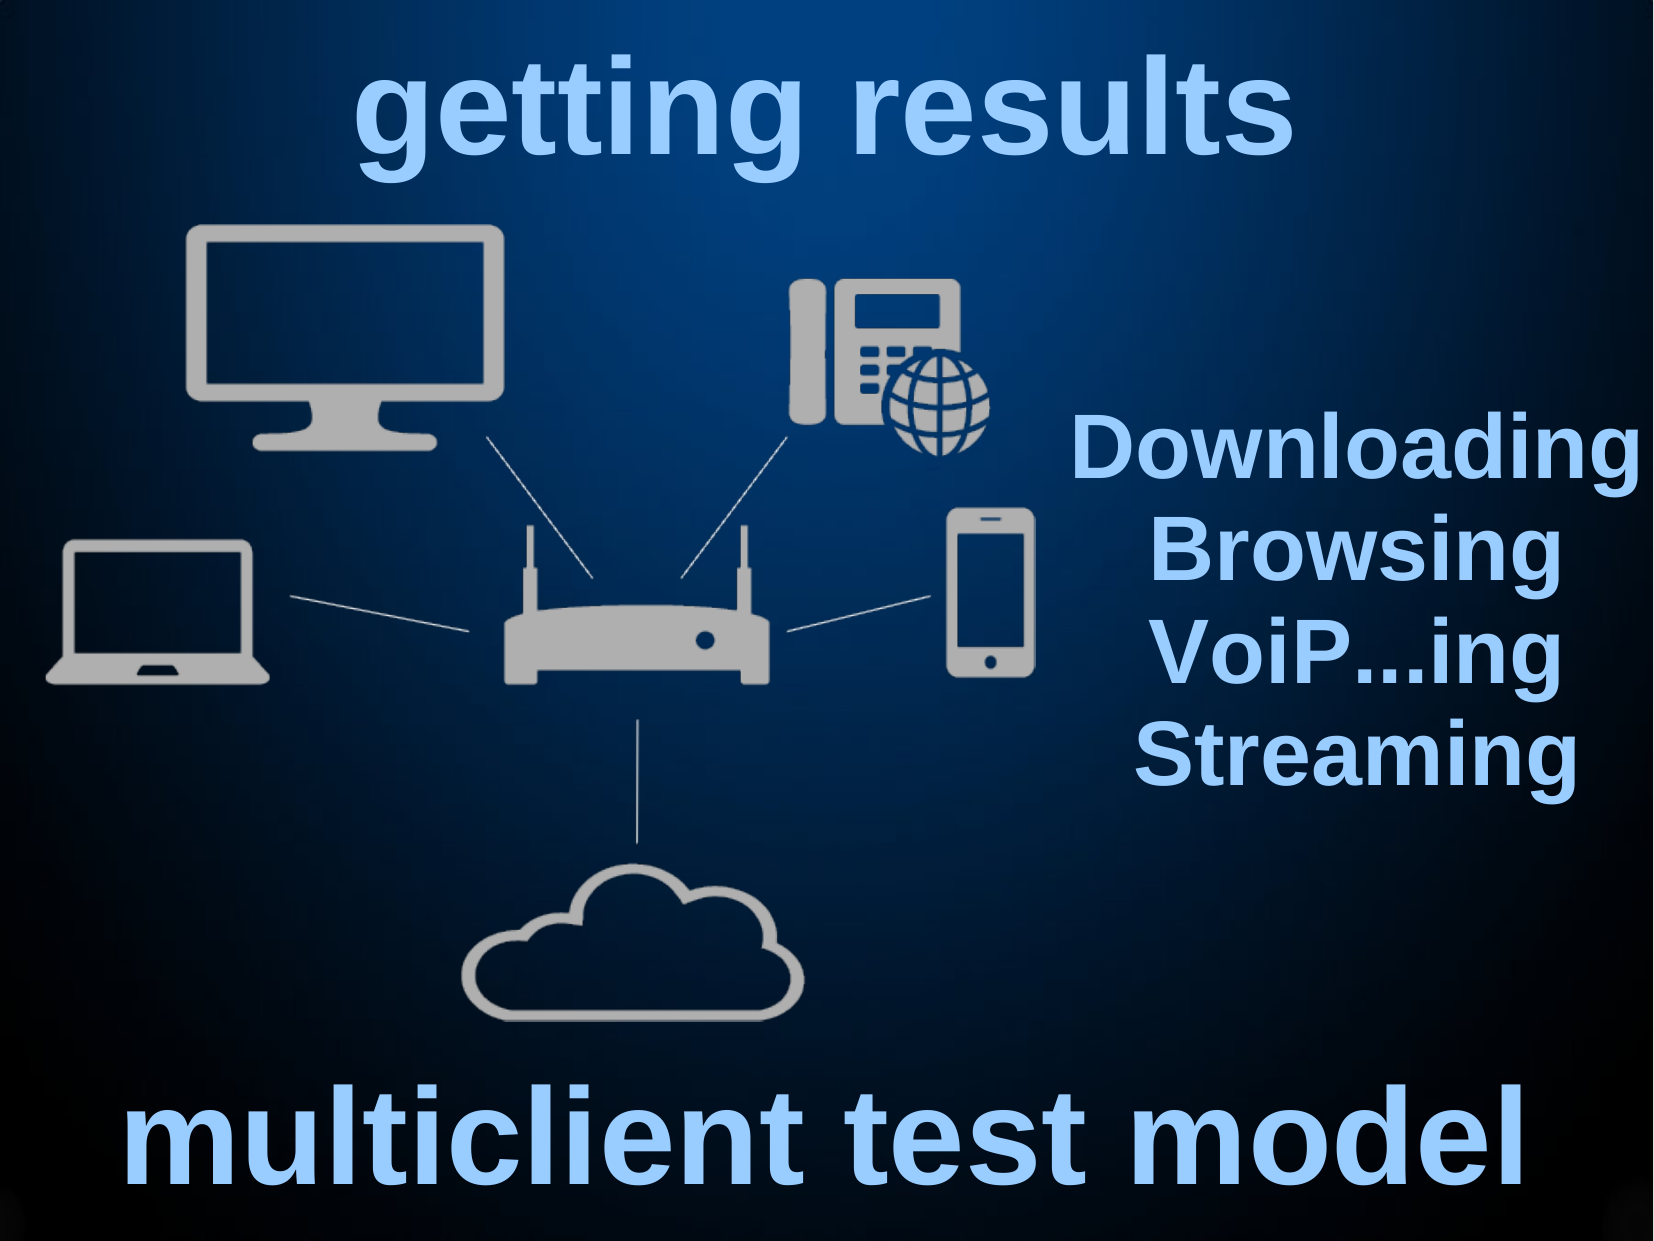

# getting results
Downloading
Browsing
VoiP...ing
Streaming
multiclient test model